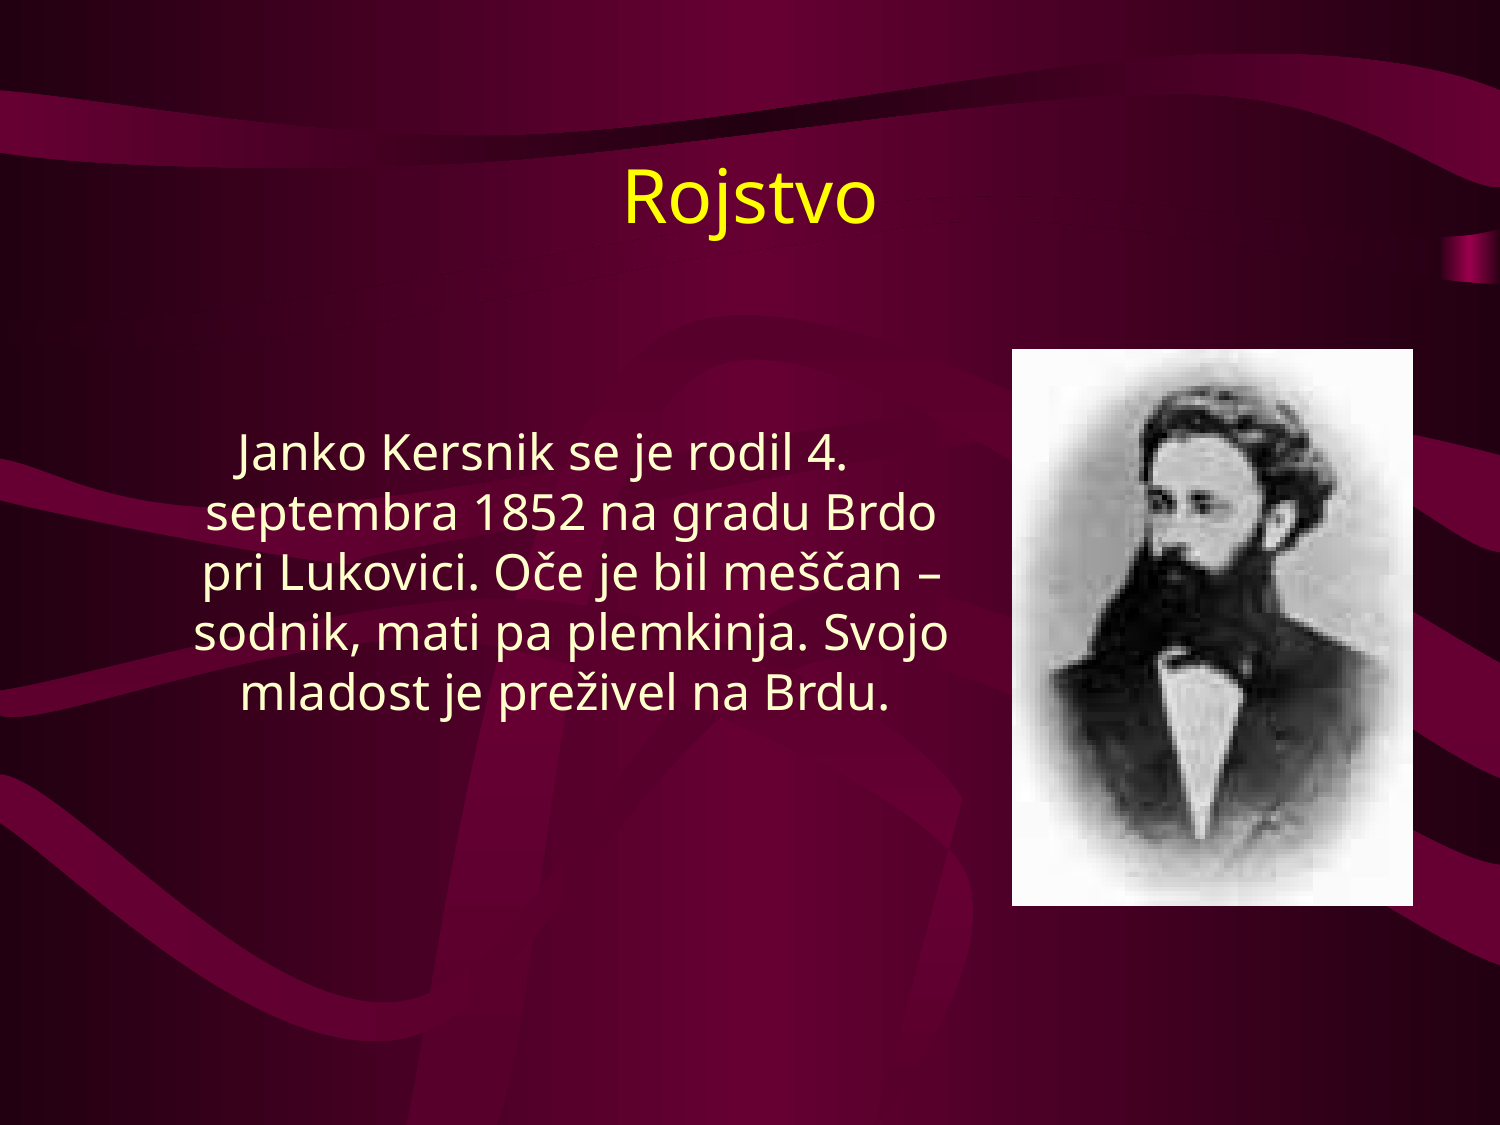

# Rojstvo
Janko Kersnik se je rodil 4. septembra 1852 na gradu Brdo pri Lukovici. Oče je bil meščan – sodnik, mati pa plemkinja. Svojo mladost je preživel na Brdu.